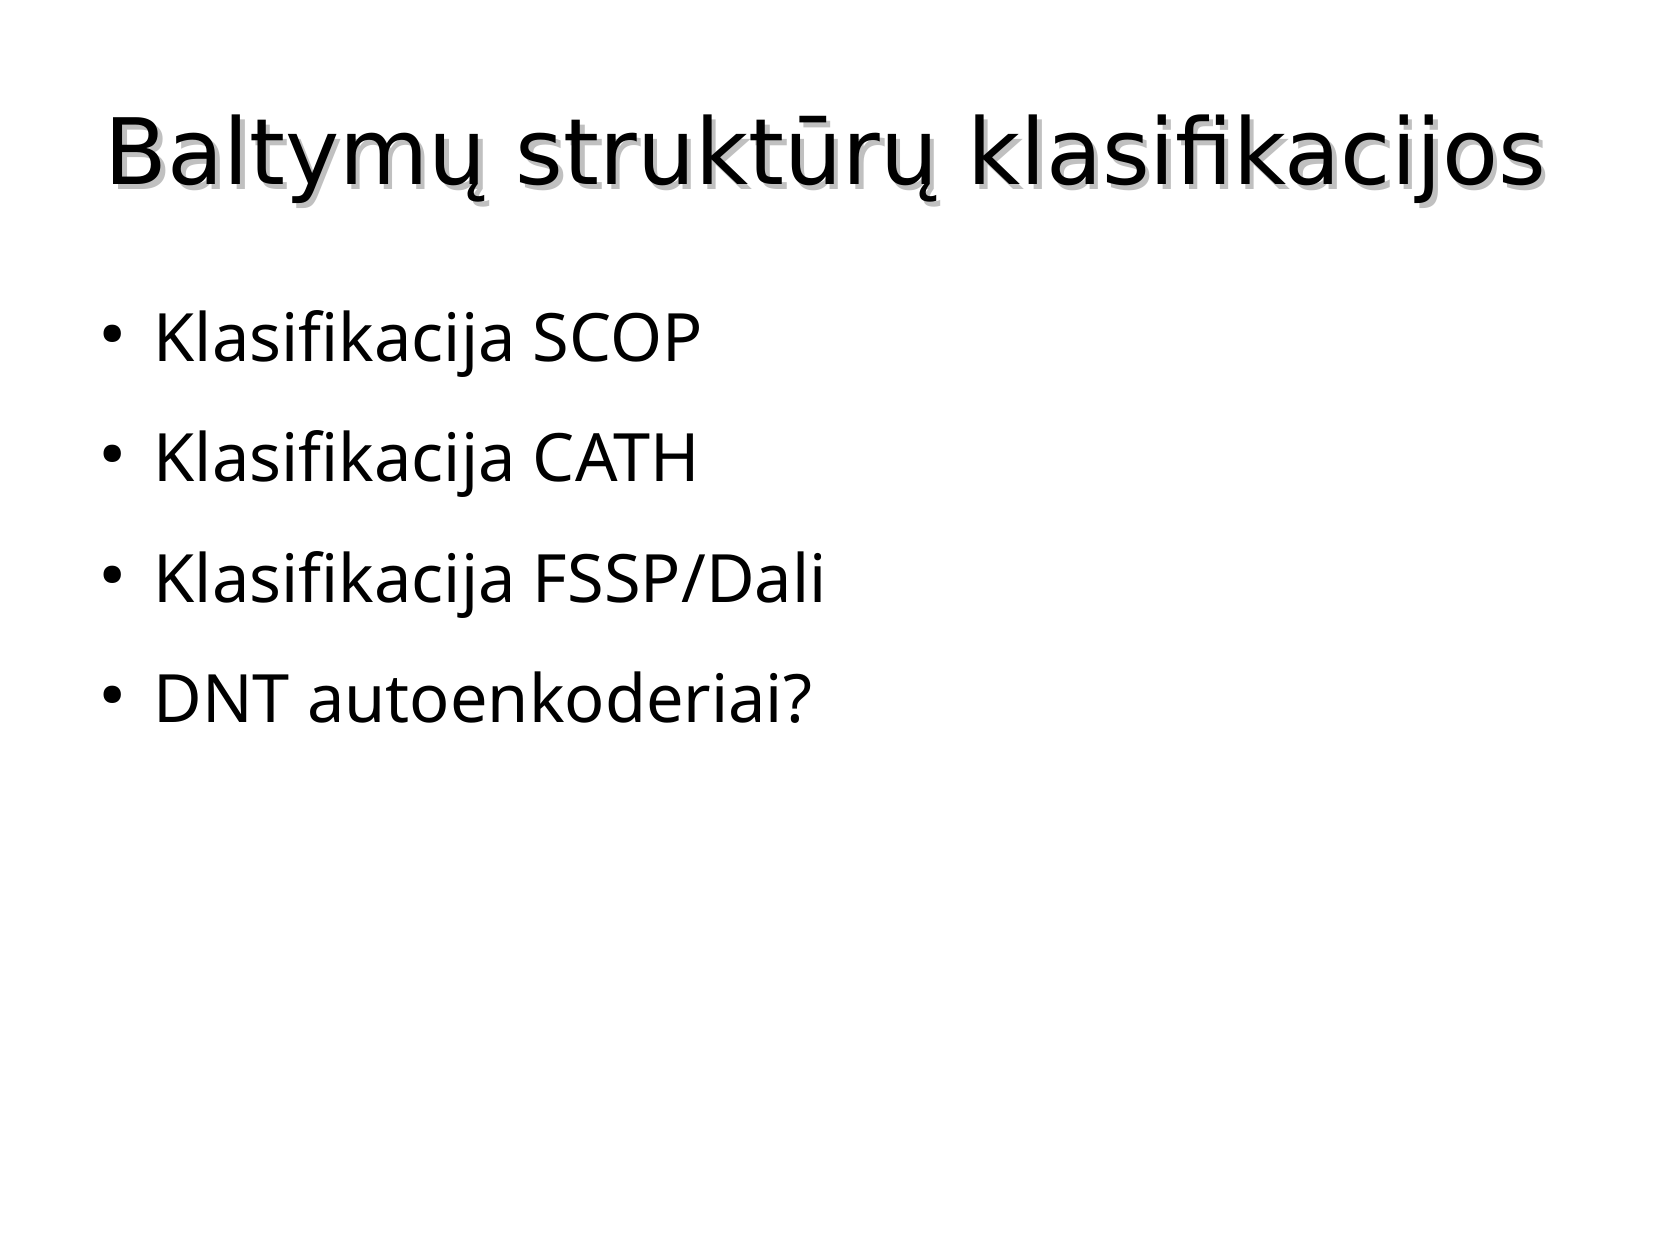

# Baltymų struktūrų klasifikacijos
Klasifikacija SCOP
Klasifikacija CATH
Klasifikacija FSSP/Dali
DNT autoenkoderiai?